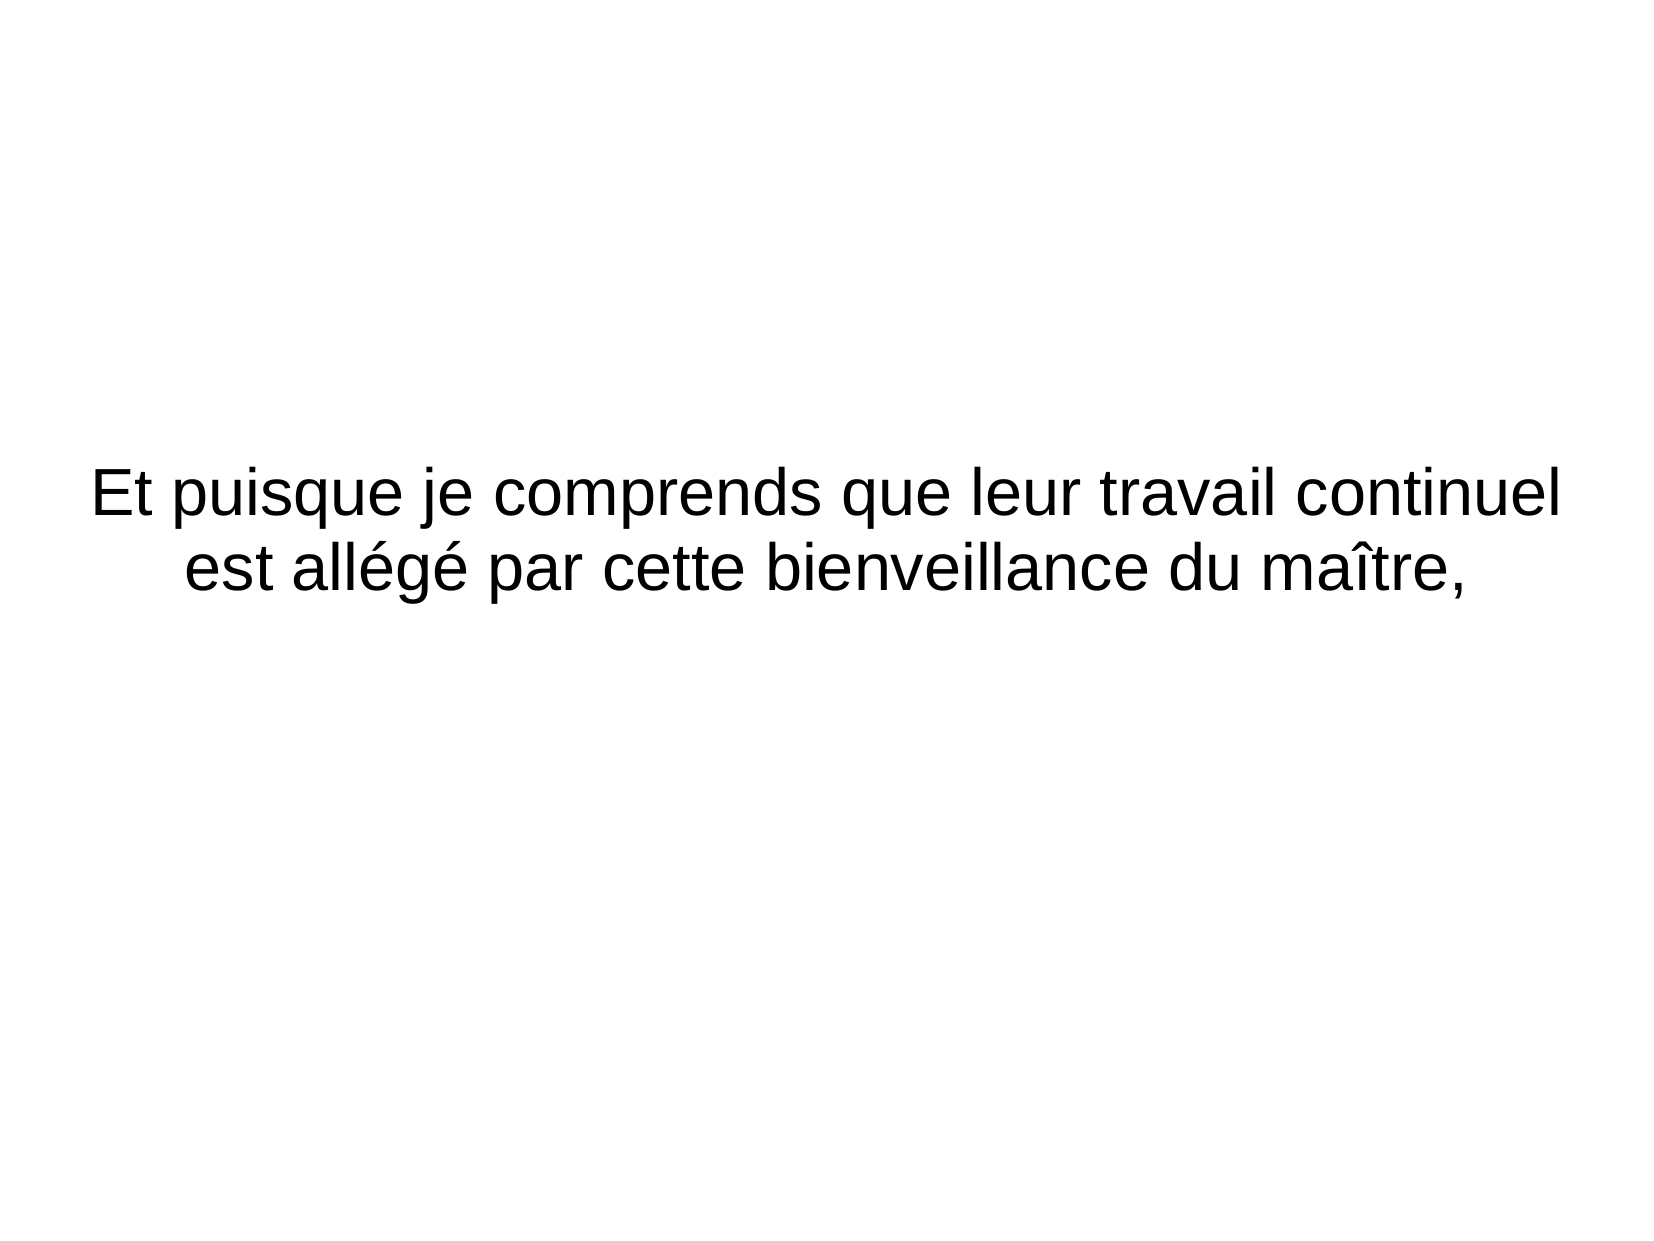

# Et puisque je comprends que leur travail continuel est allégé par cette bienveillance du maître,